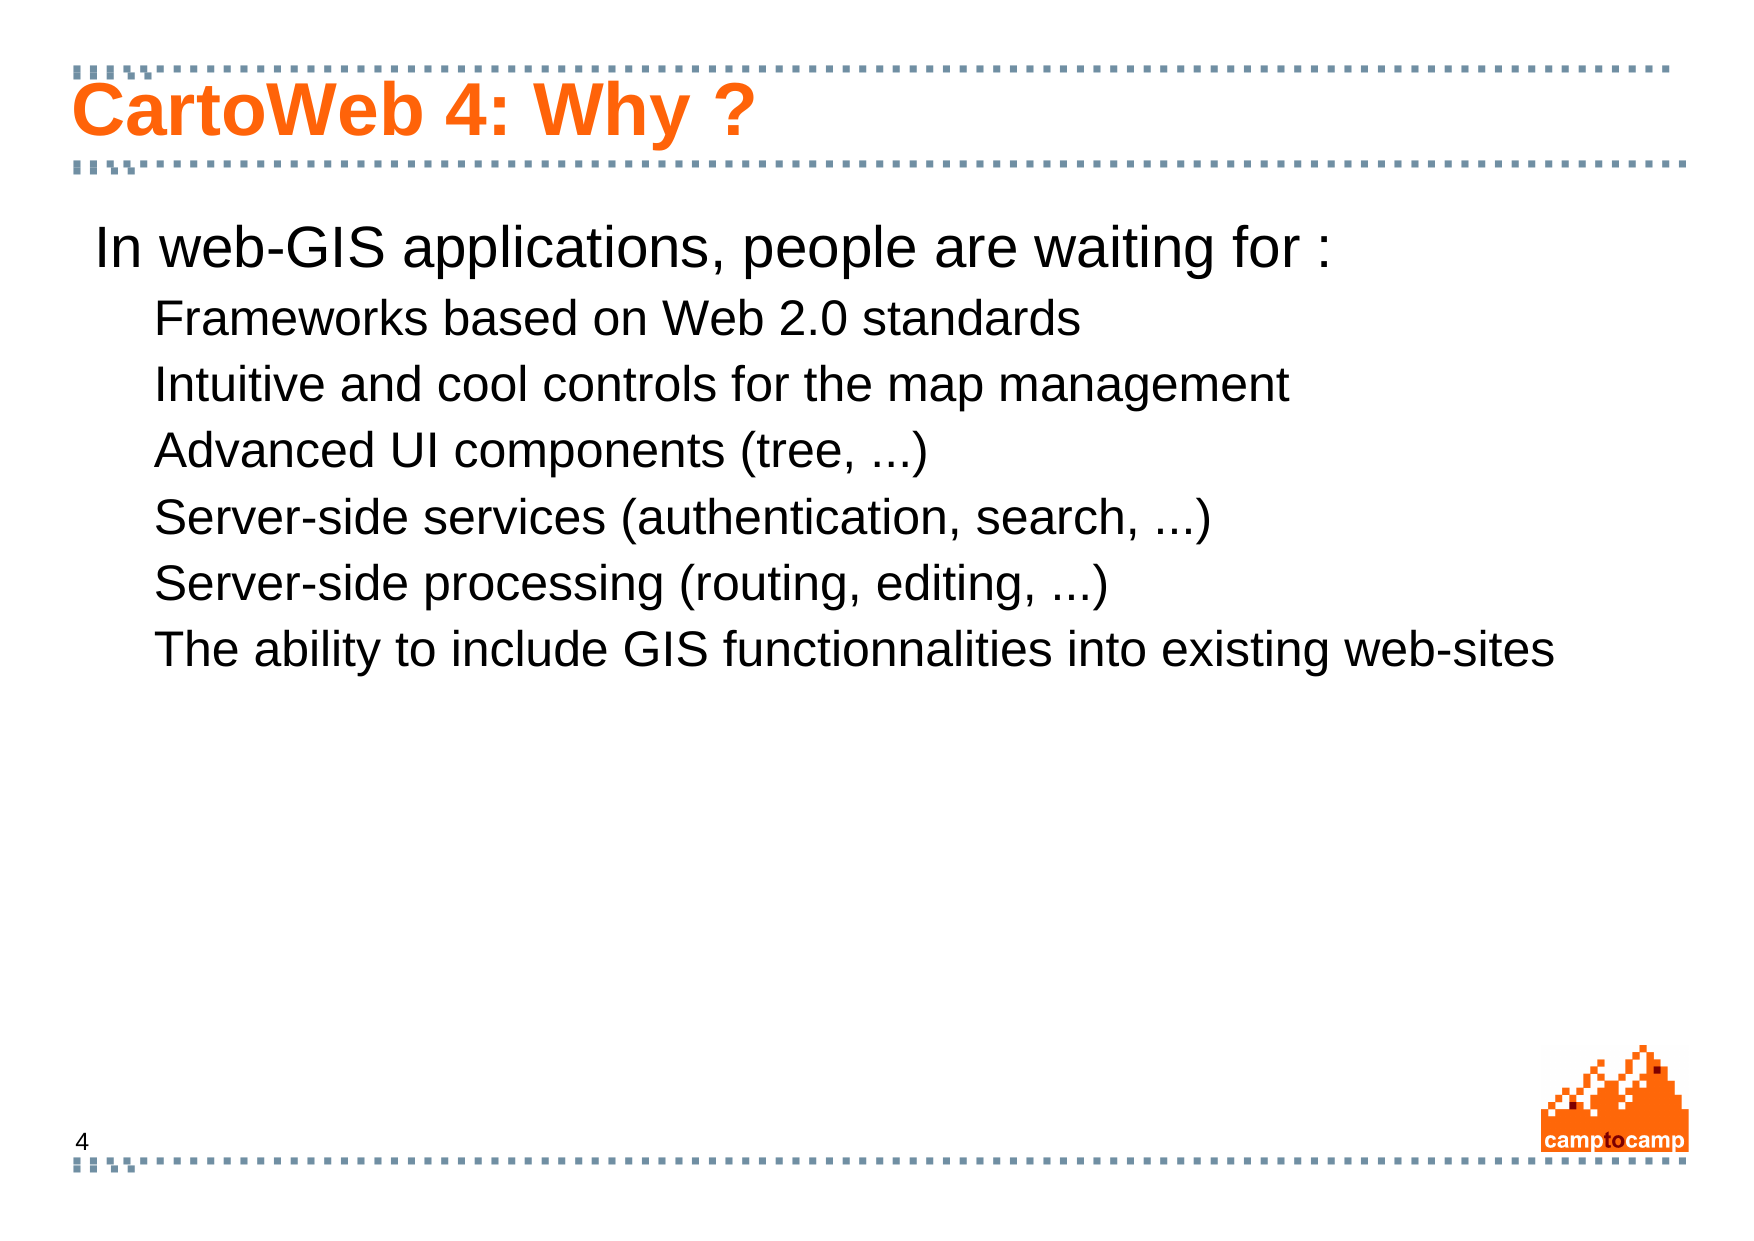

# CartoWeb 4: Why ?
In web-GIS applications, people are waiting for :
Frameworks based on Web 2.0 standards
Intuitive and cool controls for the map management
Advanced UI components (tree, ...)
Server-side services (authentication, search, ...)
Server-side processing (routing, editing, ...)
The ability to include GIS functionnalities into existing web-sites
4